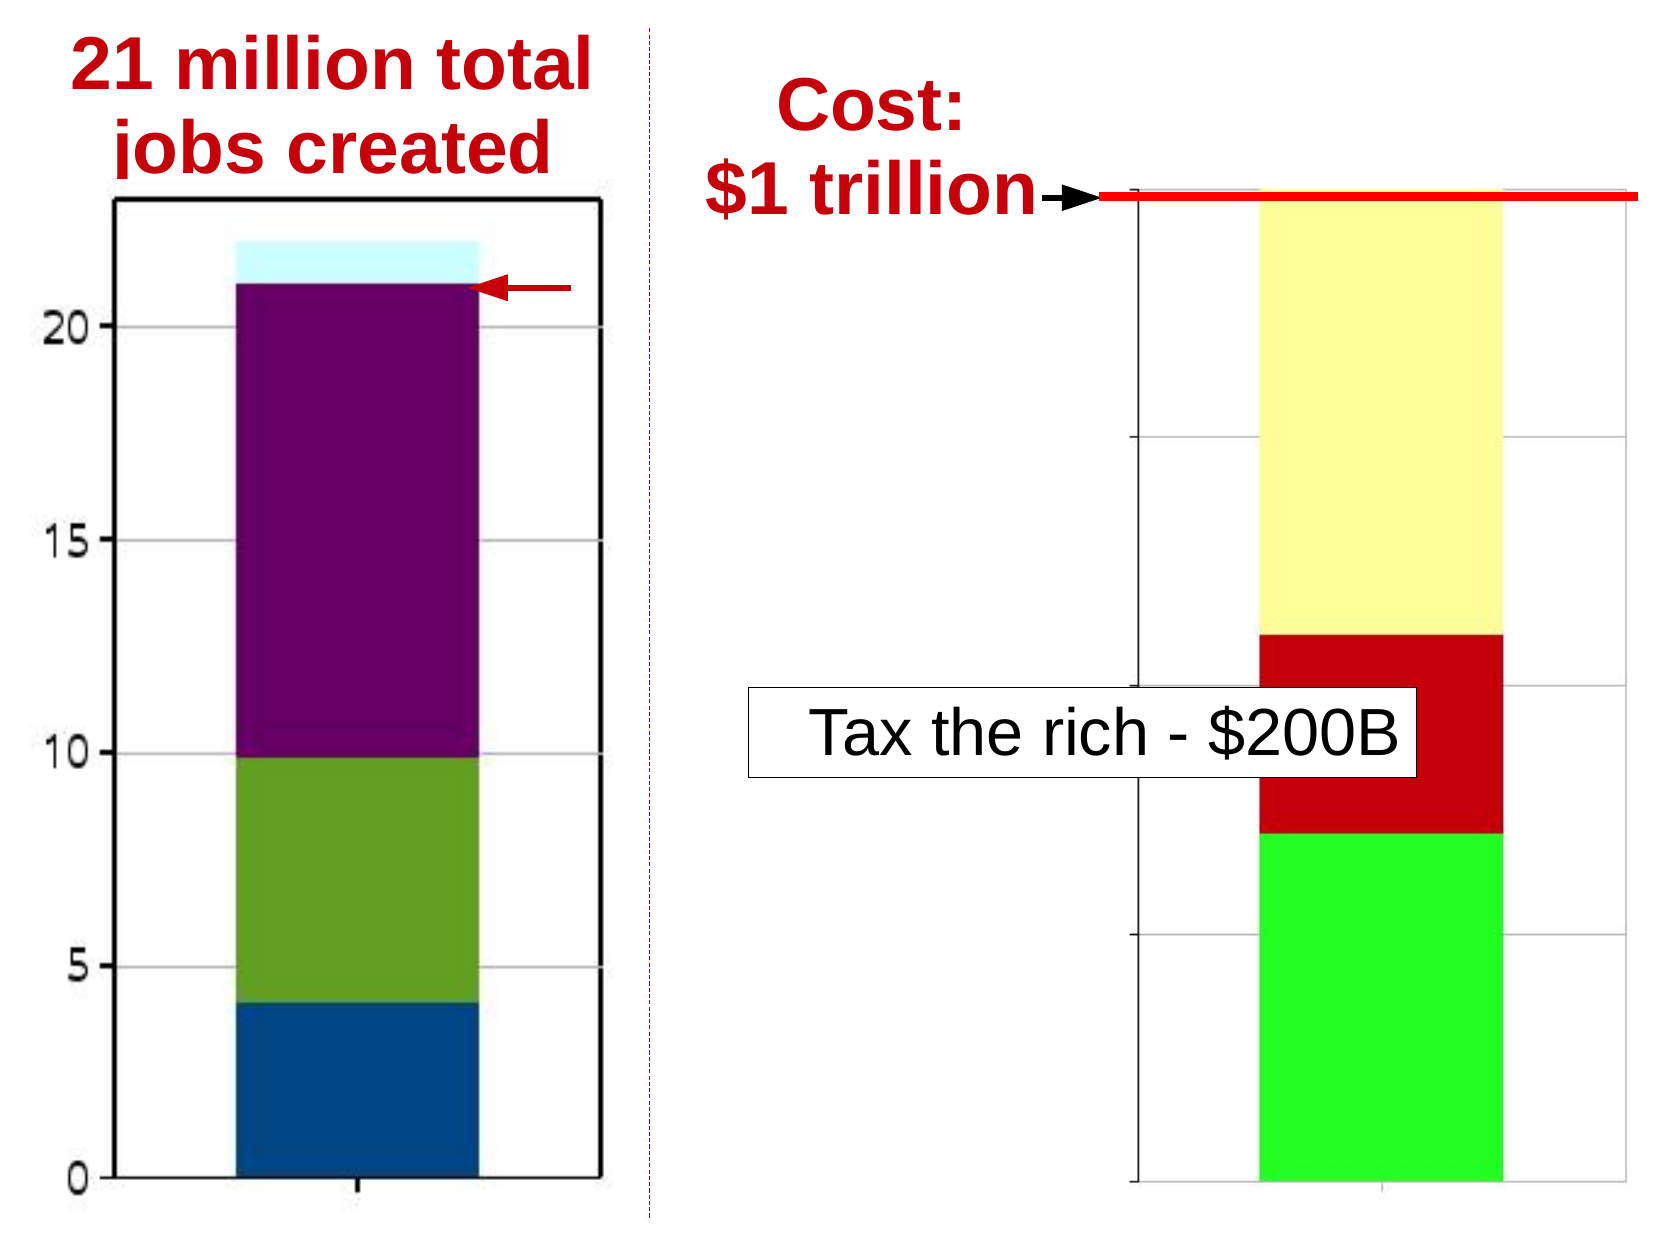

21 million total jobs created
Cost:
$1 trillion
 Tax the rich - $200B